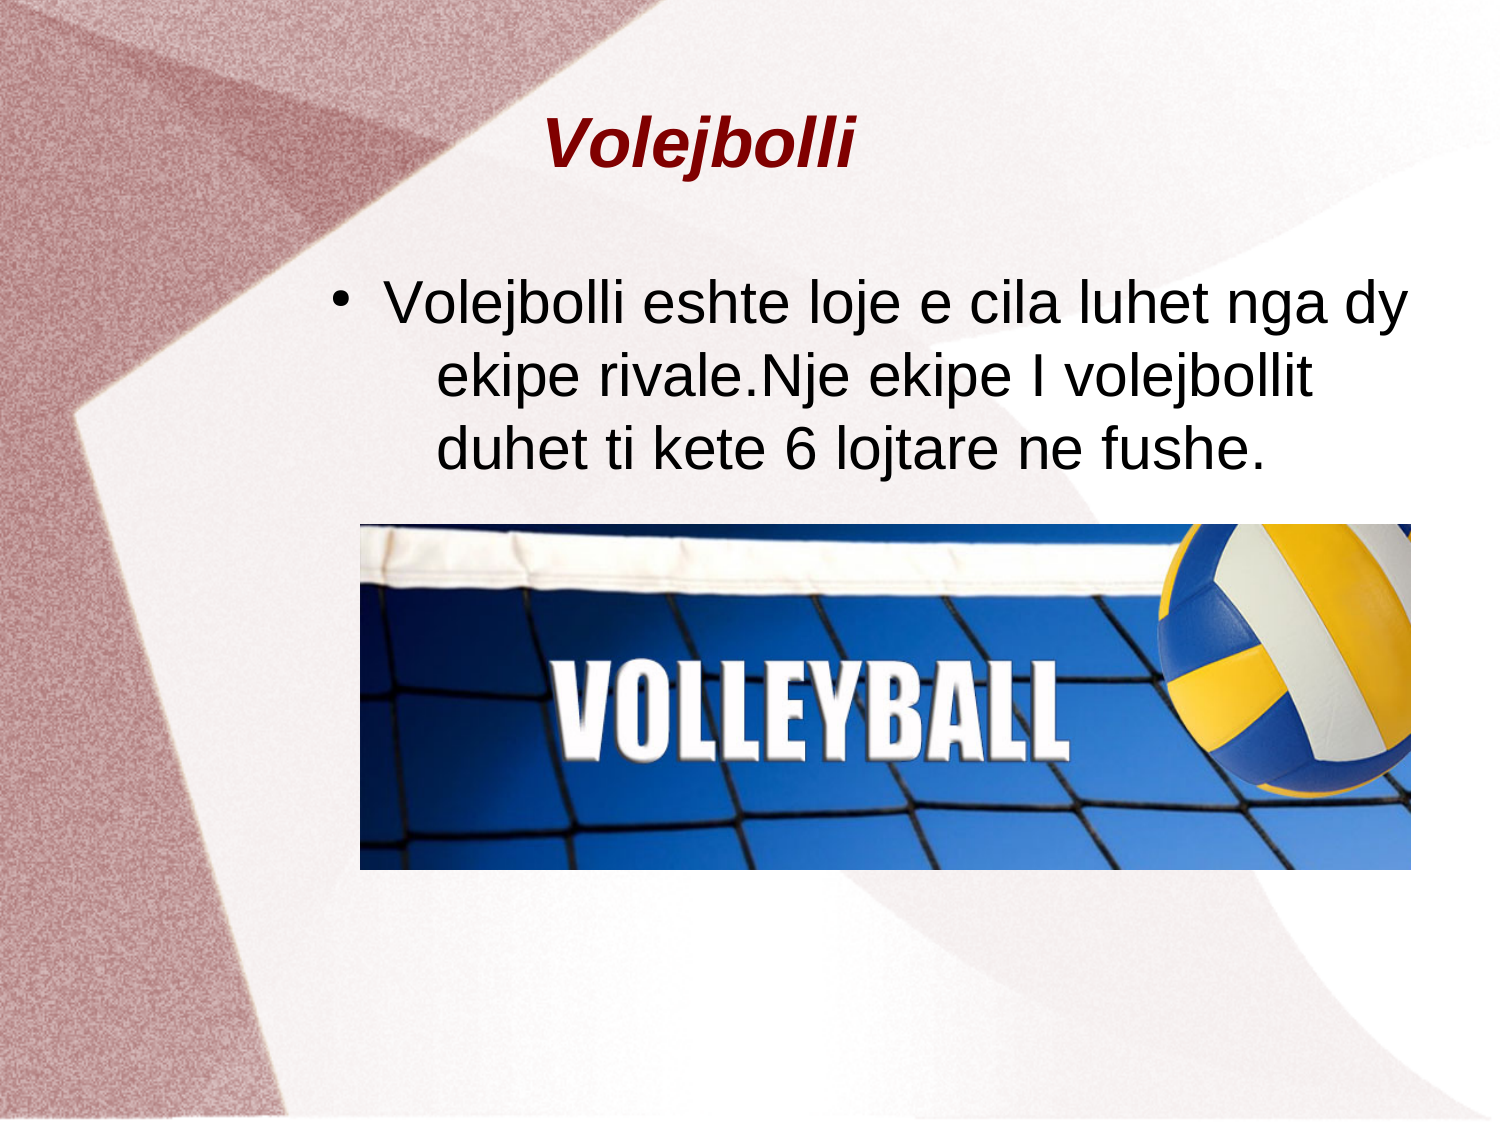

# Volejbolli
Volejbolli eshte loje e cila luhet nga dy ekipe rivale.Nje ekipe I volejbollit duhet ti kete 6 lojtare ne fushe.